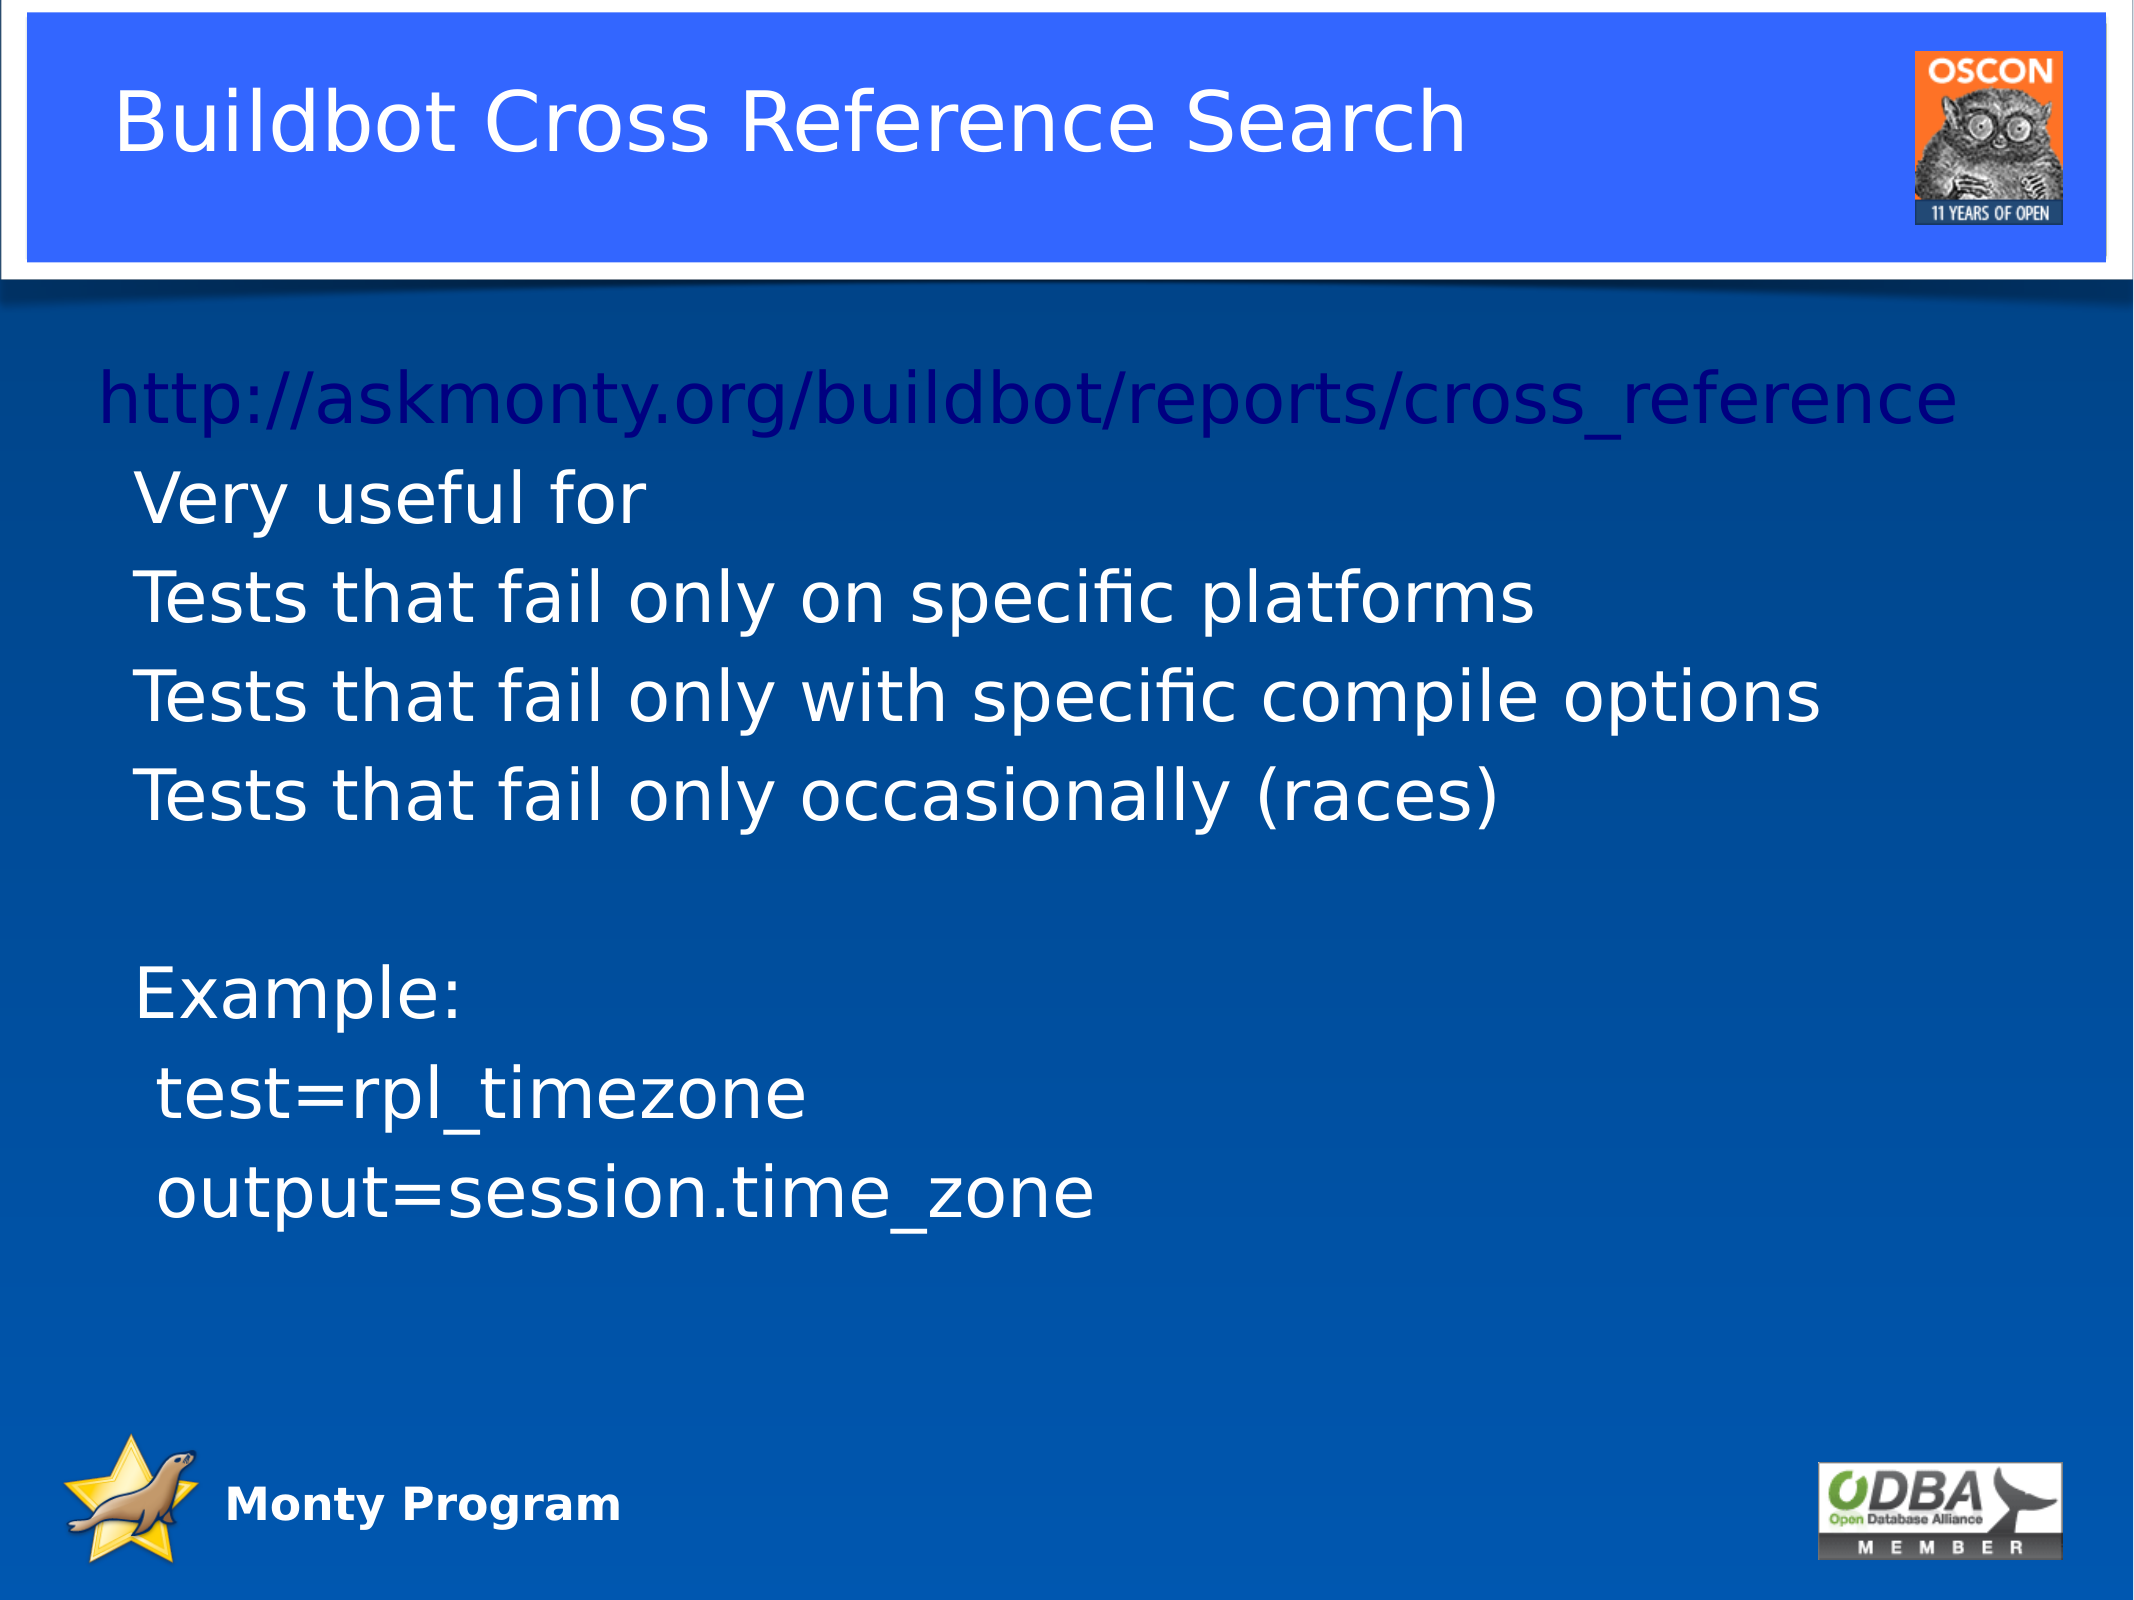

# Buildbot Cross Reference Search
http://askmonty.org/buildbot/reports/cross_reference
Very useful for
Tests that fail only on specific platforms
Tests that fail only with specific compile options
Tests that fail only occasionally (races)
Example:
 test=rpl_timezone
 output=session.time_zone